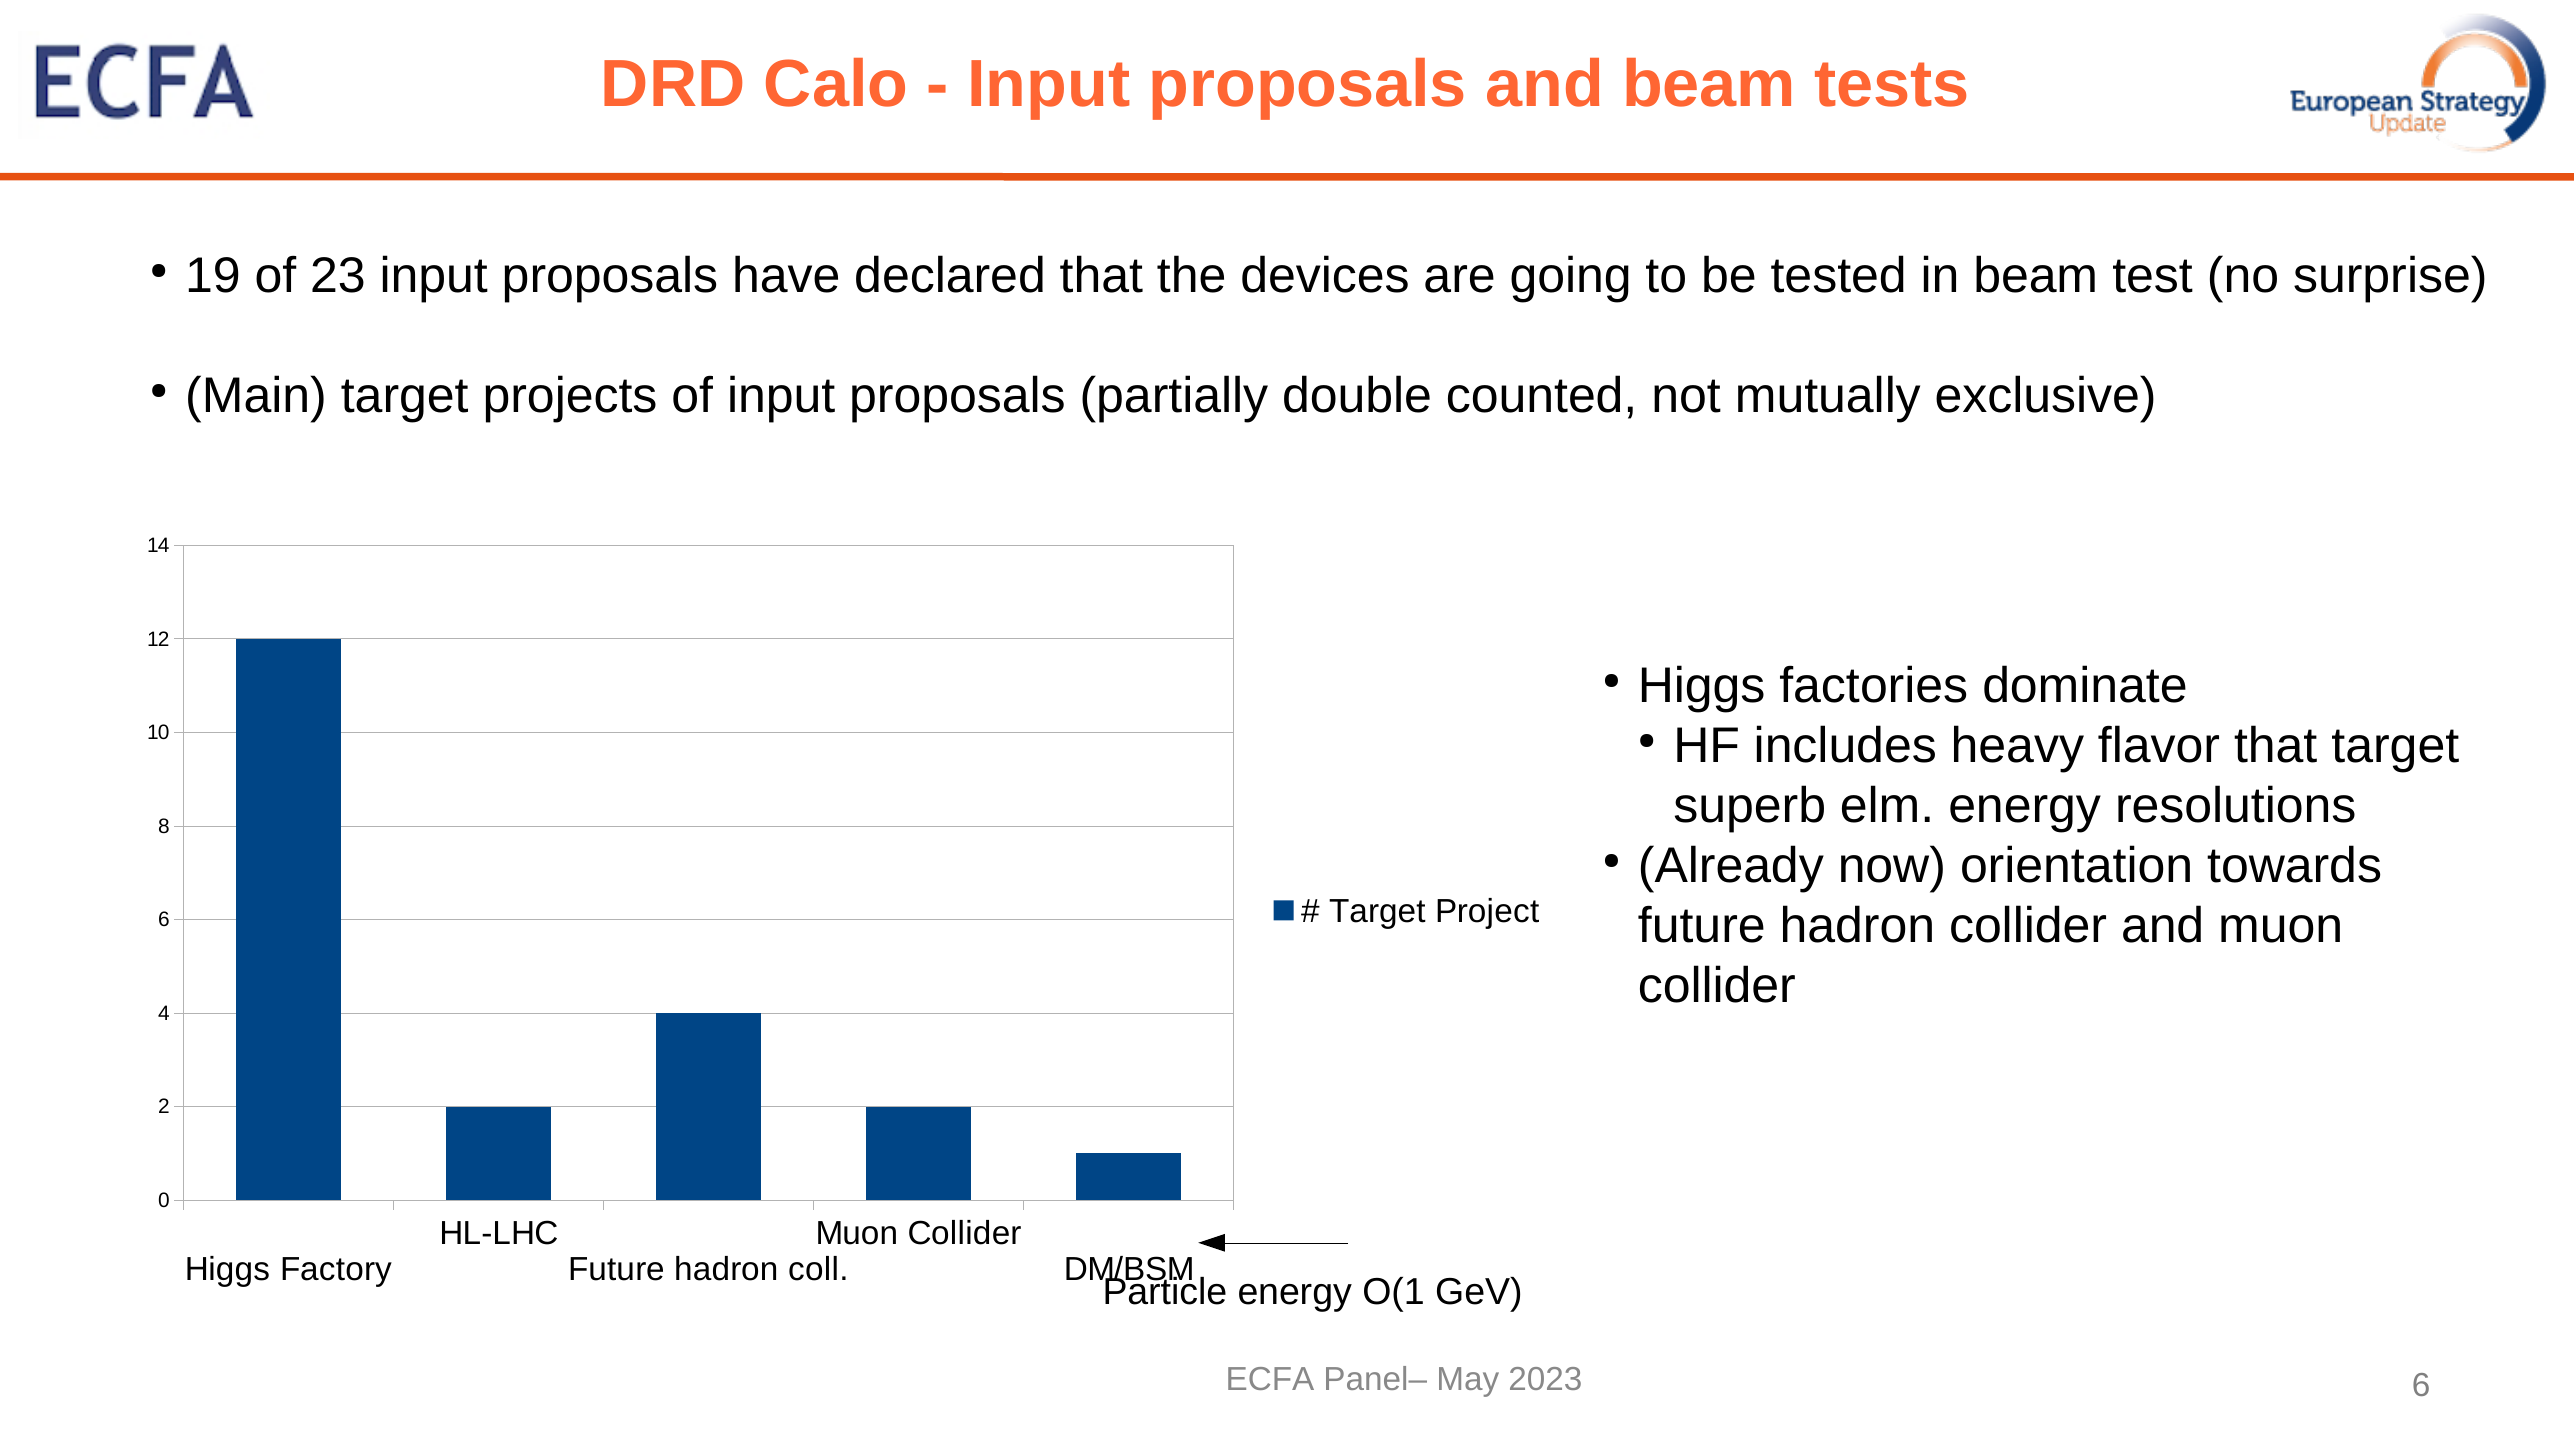

# DRD Calo - Input proposals and beam tests
19 of 23 input proposals have declared that the devices are going to be tested in beam test (no surprise)
(Main) target projects of input proposals (partially double counted, not mutually exclusive)
### Chart
| Category | # Target Project |
|---|---|
| Higgs Factory | 12.0 |
| HL-LHC | 2.0 |
| Future hadron coll. | 4.0 |
| Muon Collider | 2.0 |
| DM/BSM | 1.0 |Higgs factories dominate
HF includes heavy flavor that target
superb elm. energy resolutions
(Already now) orientation towards
future hadron collider and muon
collider
Particle energy O(1 GeV)
6